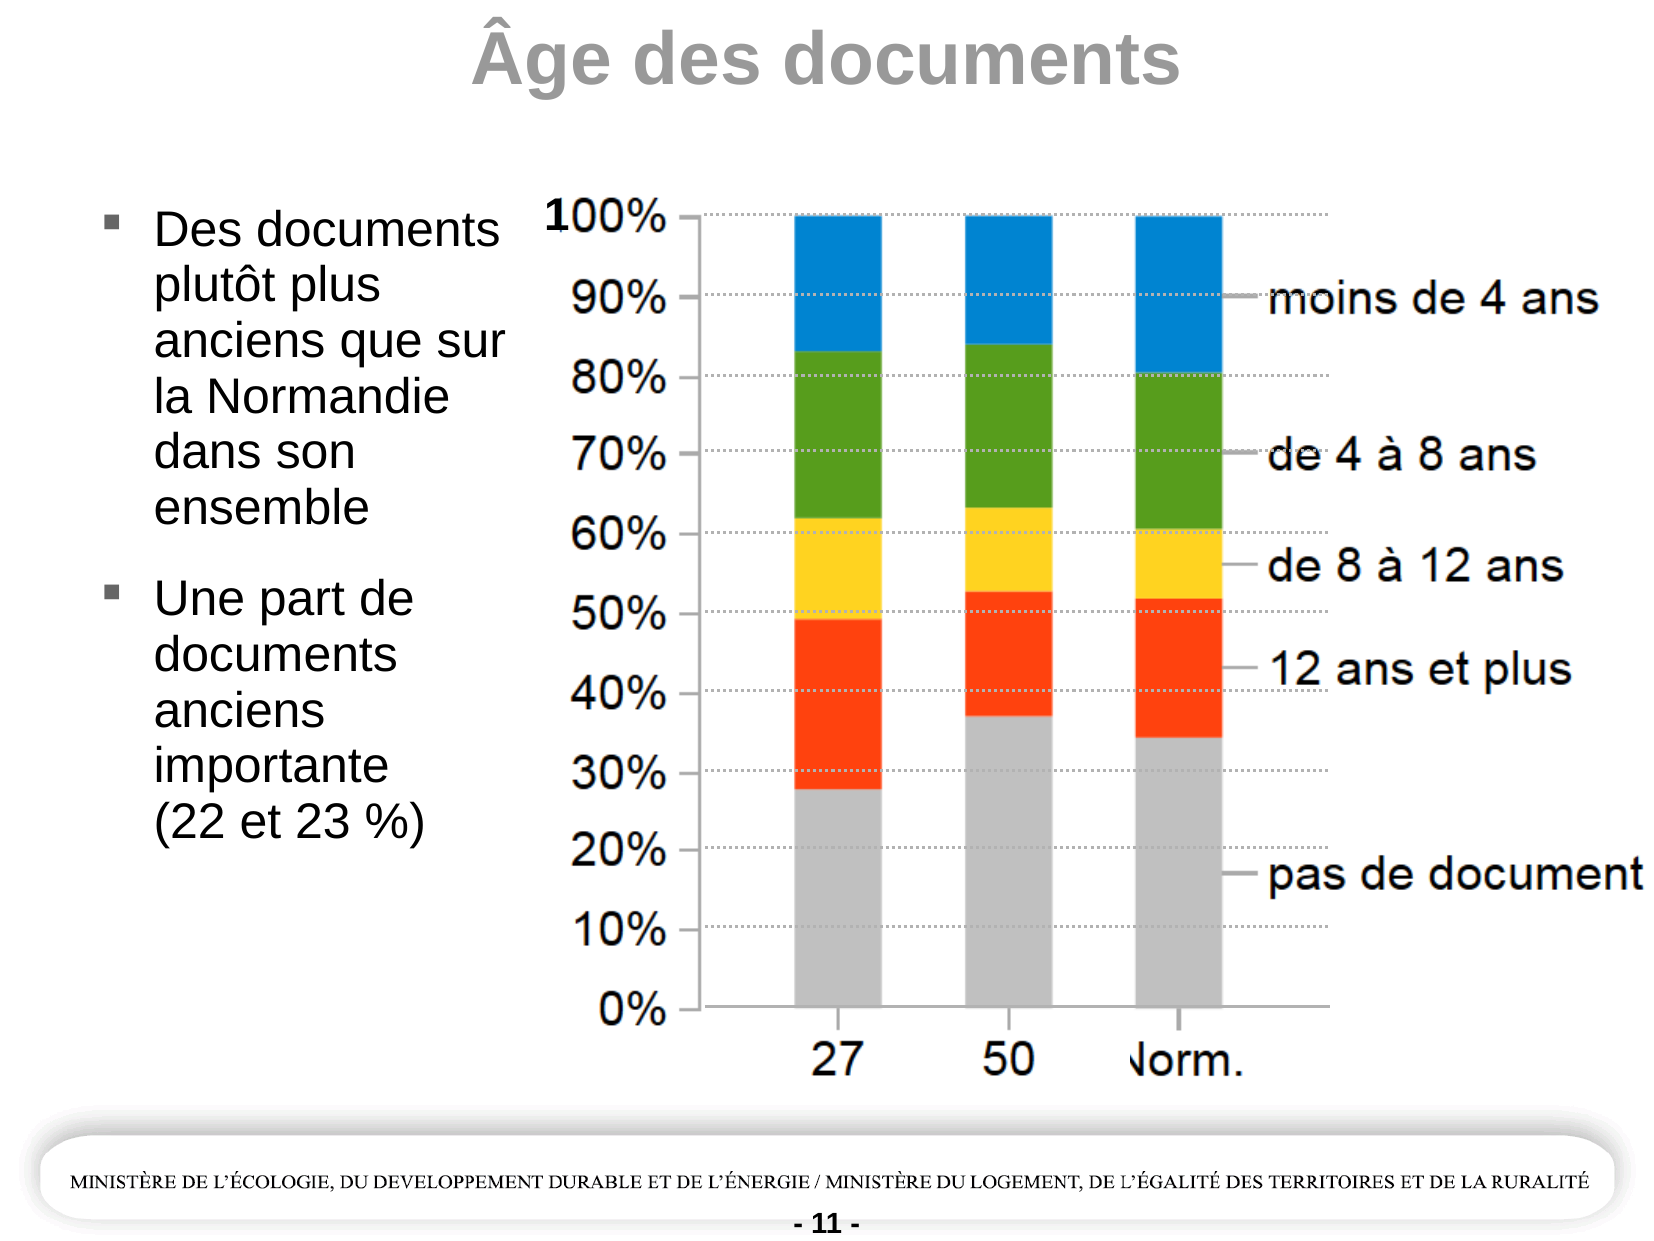

# Âge des documents
1
Des documents plutôt plus anciens que sur la Normandie dans son ensemble
Une part de documents anciens importante
(22 et 23 %)